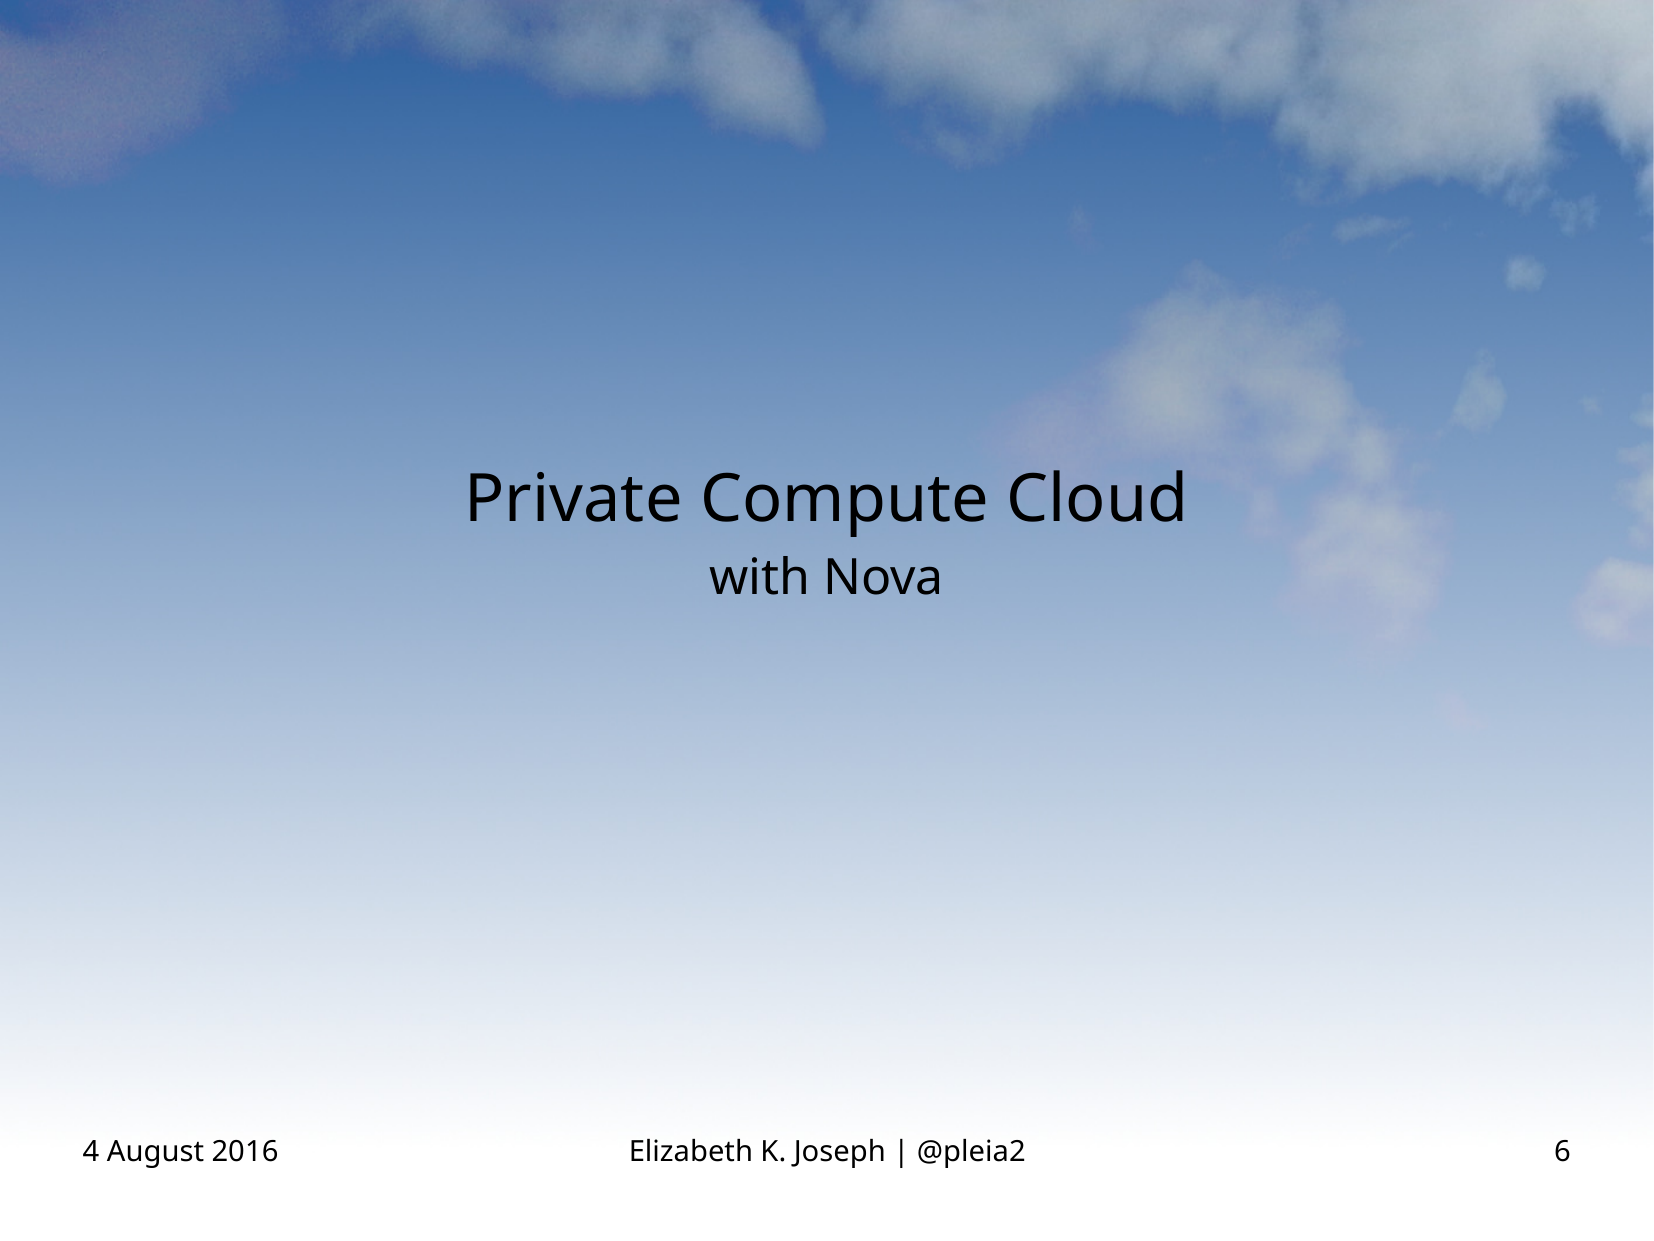

# Private Compute Cloud
with Nova
4 August 2016
Elizabeth K. Joseph | @pleia2
6